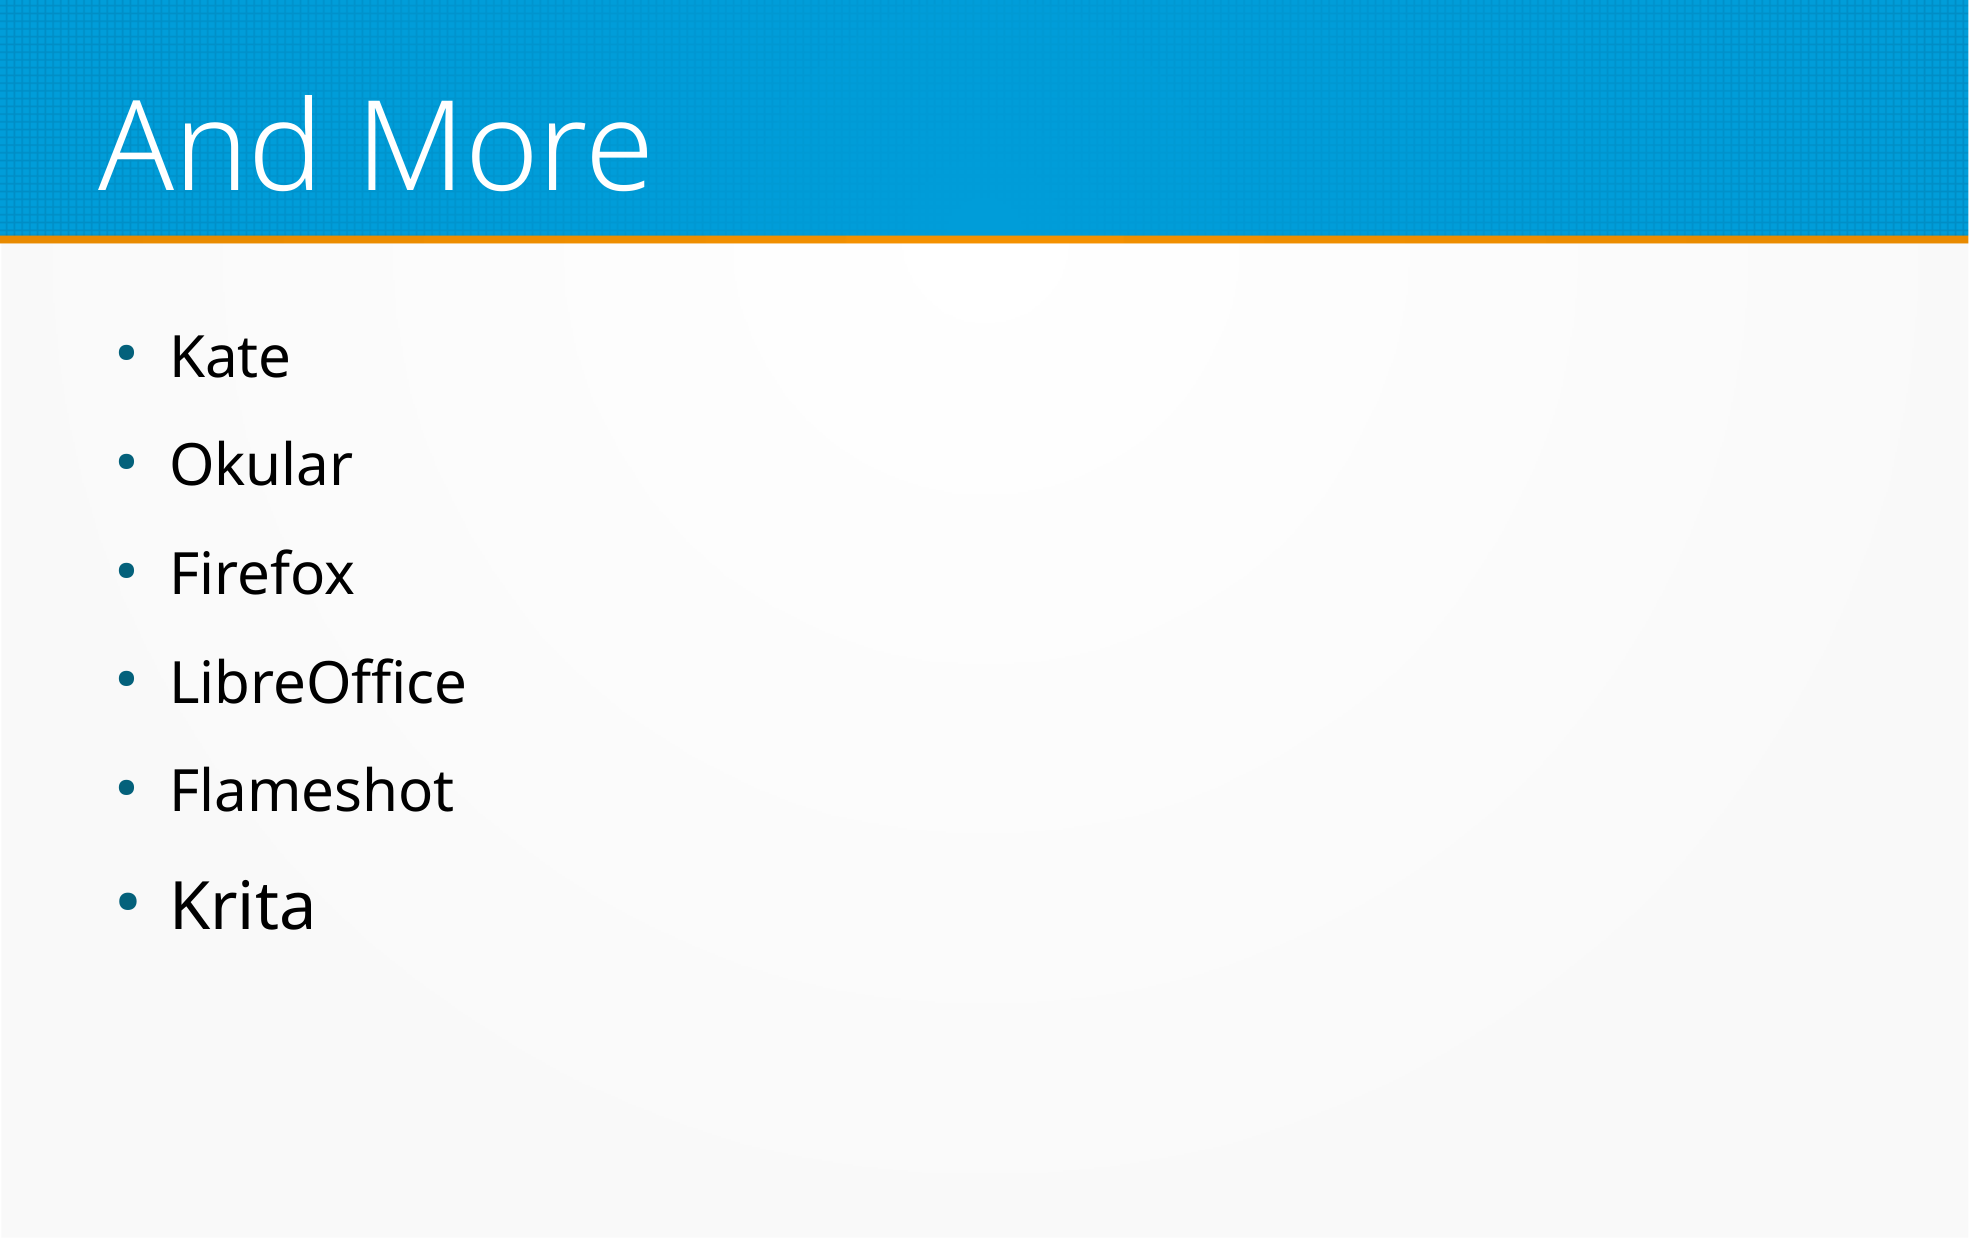

# And More
Kate
Okular
Firefox
LibreOffice
Flameshot
Krita